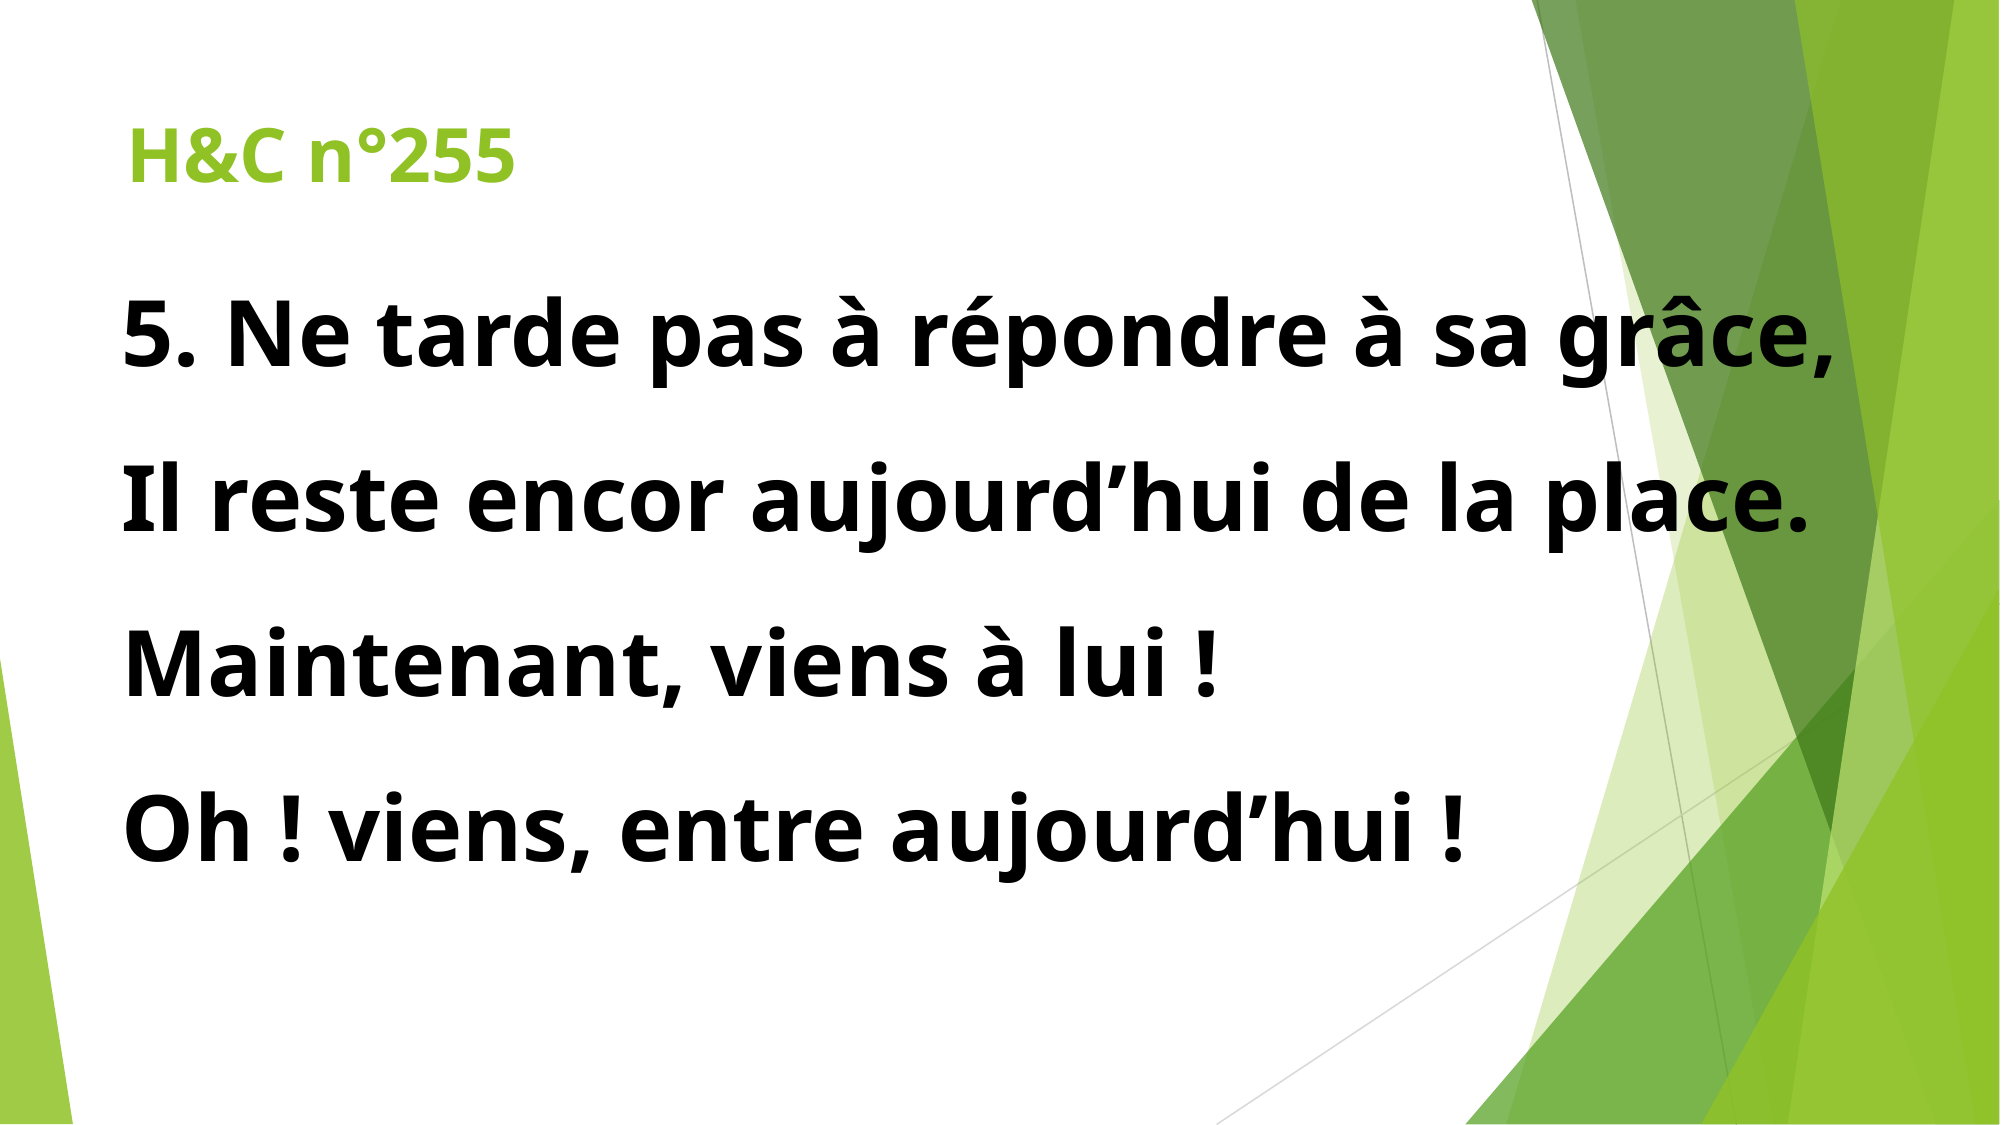

H&C n°255
5. Ne tarde pas à répondre à sa grâce,
Il reste encor aujourd’hui de la place.
Maintenant, viens à lui !
Oh ! viens, entre aujourd’hui !